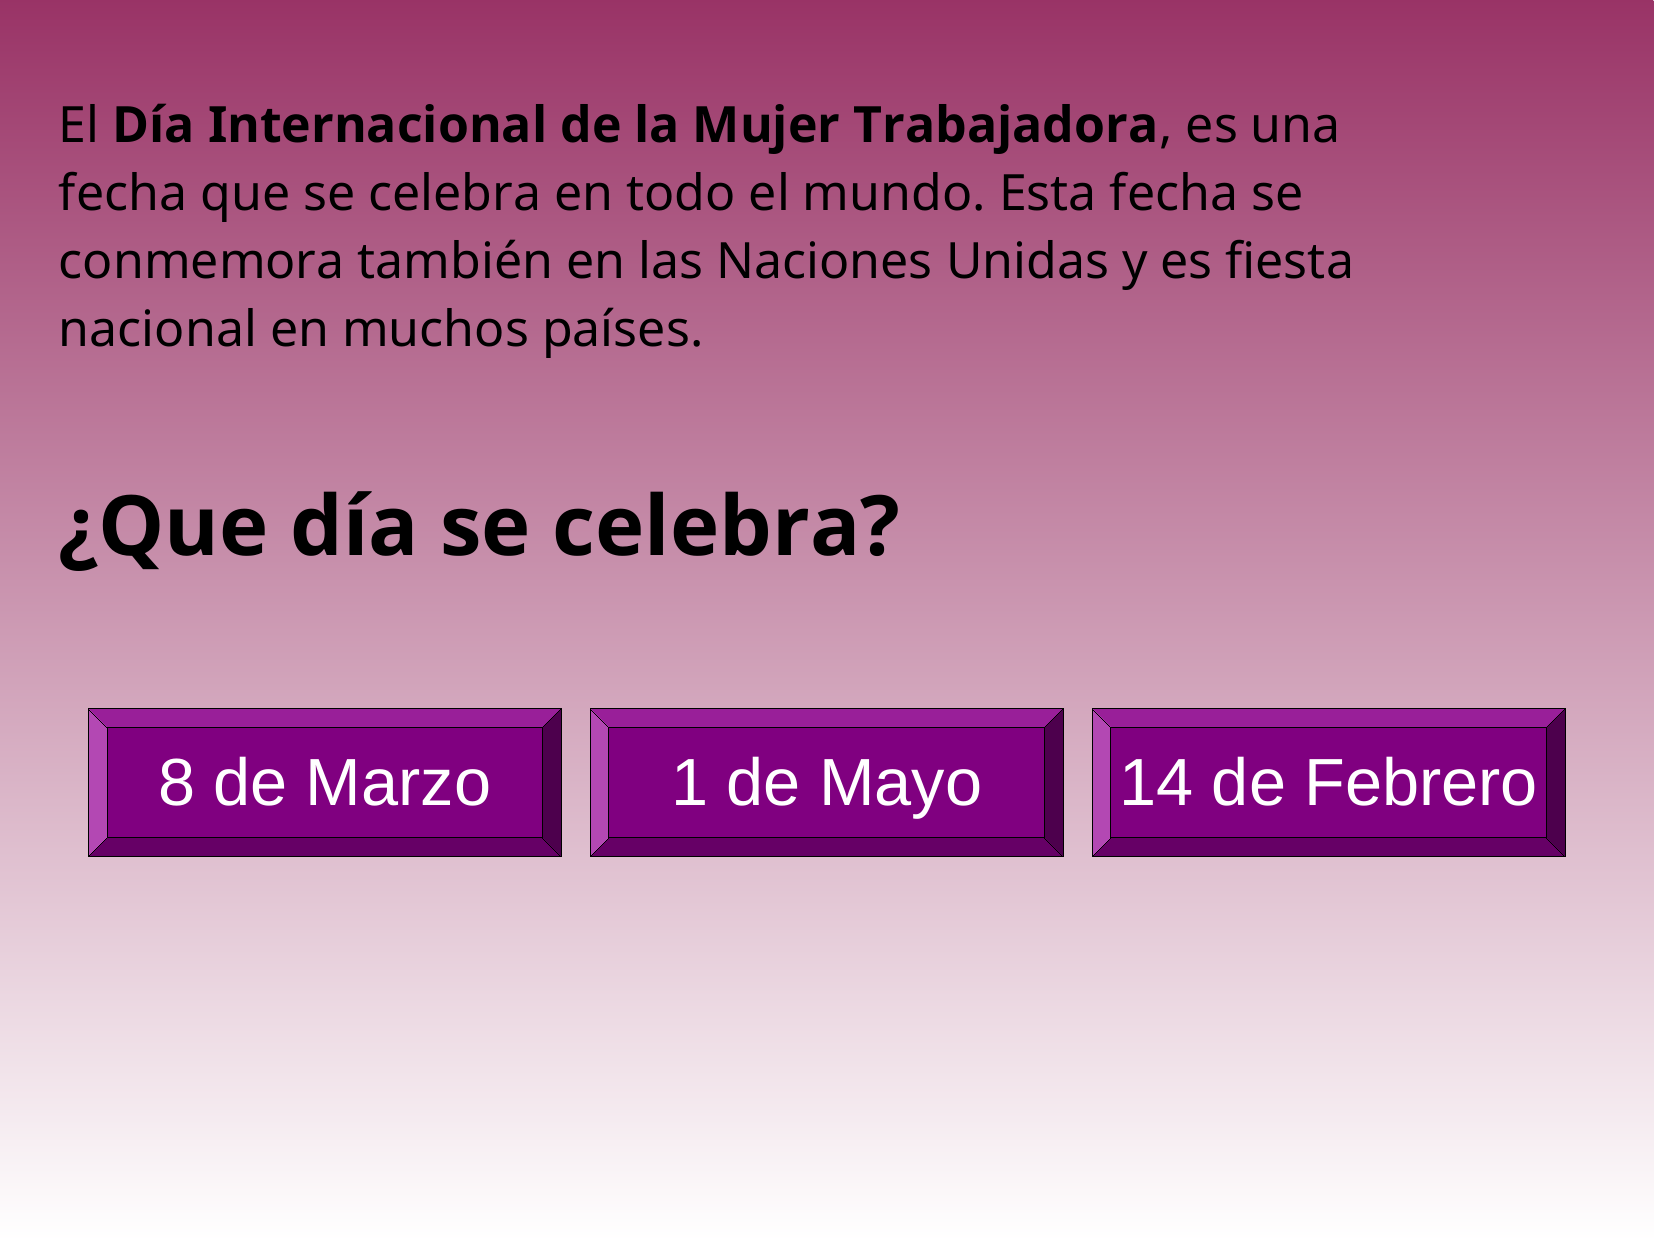

El Día Internacional de la Mujer Trabajadora, es una fecha que se celebra en todo el mundo. Esta fecha se conmemora también en las Naciones Unidas y es fiesta nacional en muchos países.
¿Que día se celebra?
8 de Marzo
1 de Mayo
14 de Febrero